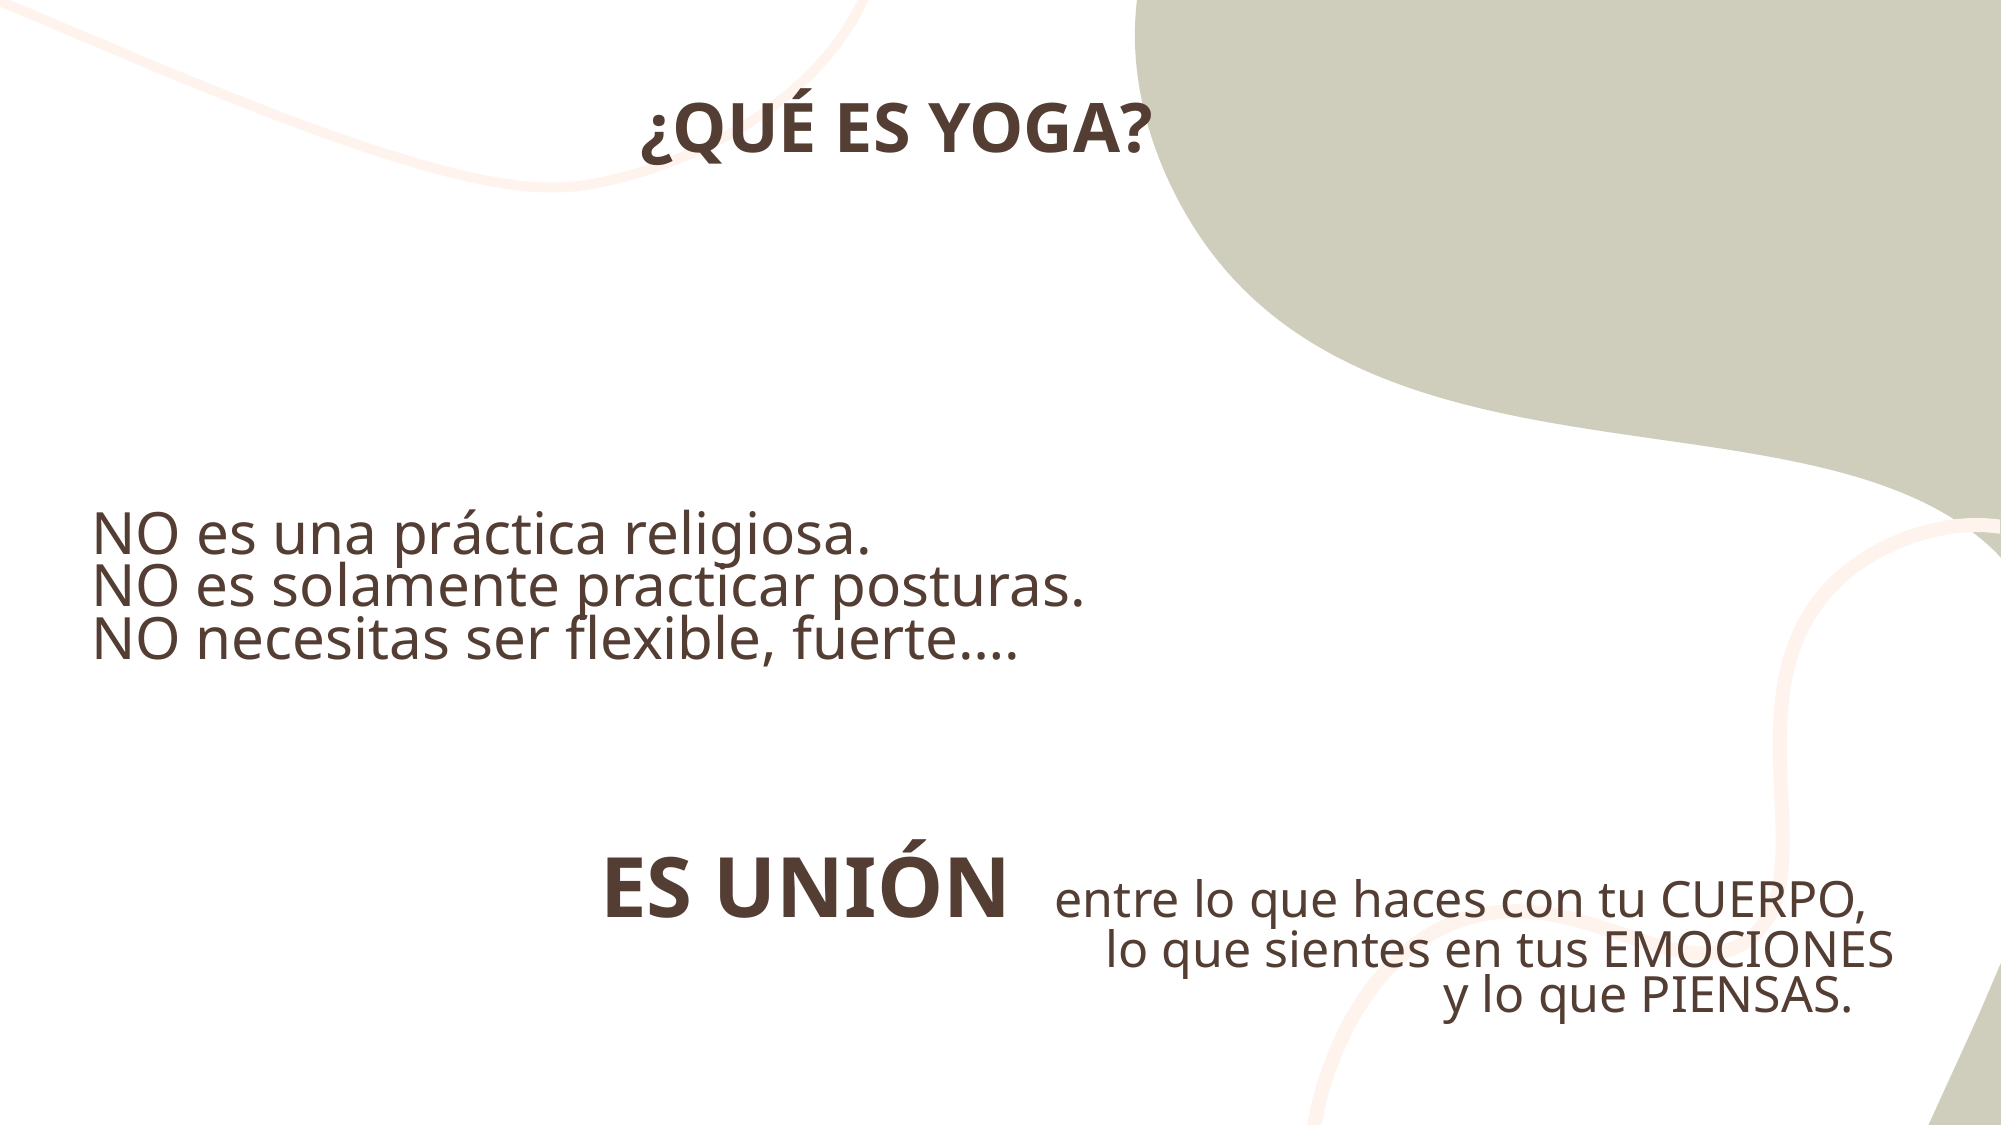

¿qué es yoga?
# NO es una práctica religiosa. NO es solamente practicar posturas. NO necesitas ser flexible, fuerte…. ES UNIÓN entre lo que haces con tu CUERPO, lo que sientes en tus EMOCIONES y lo que PIENSAS.